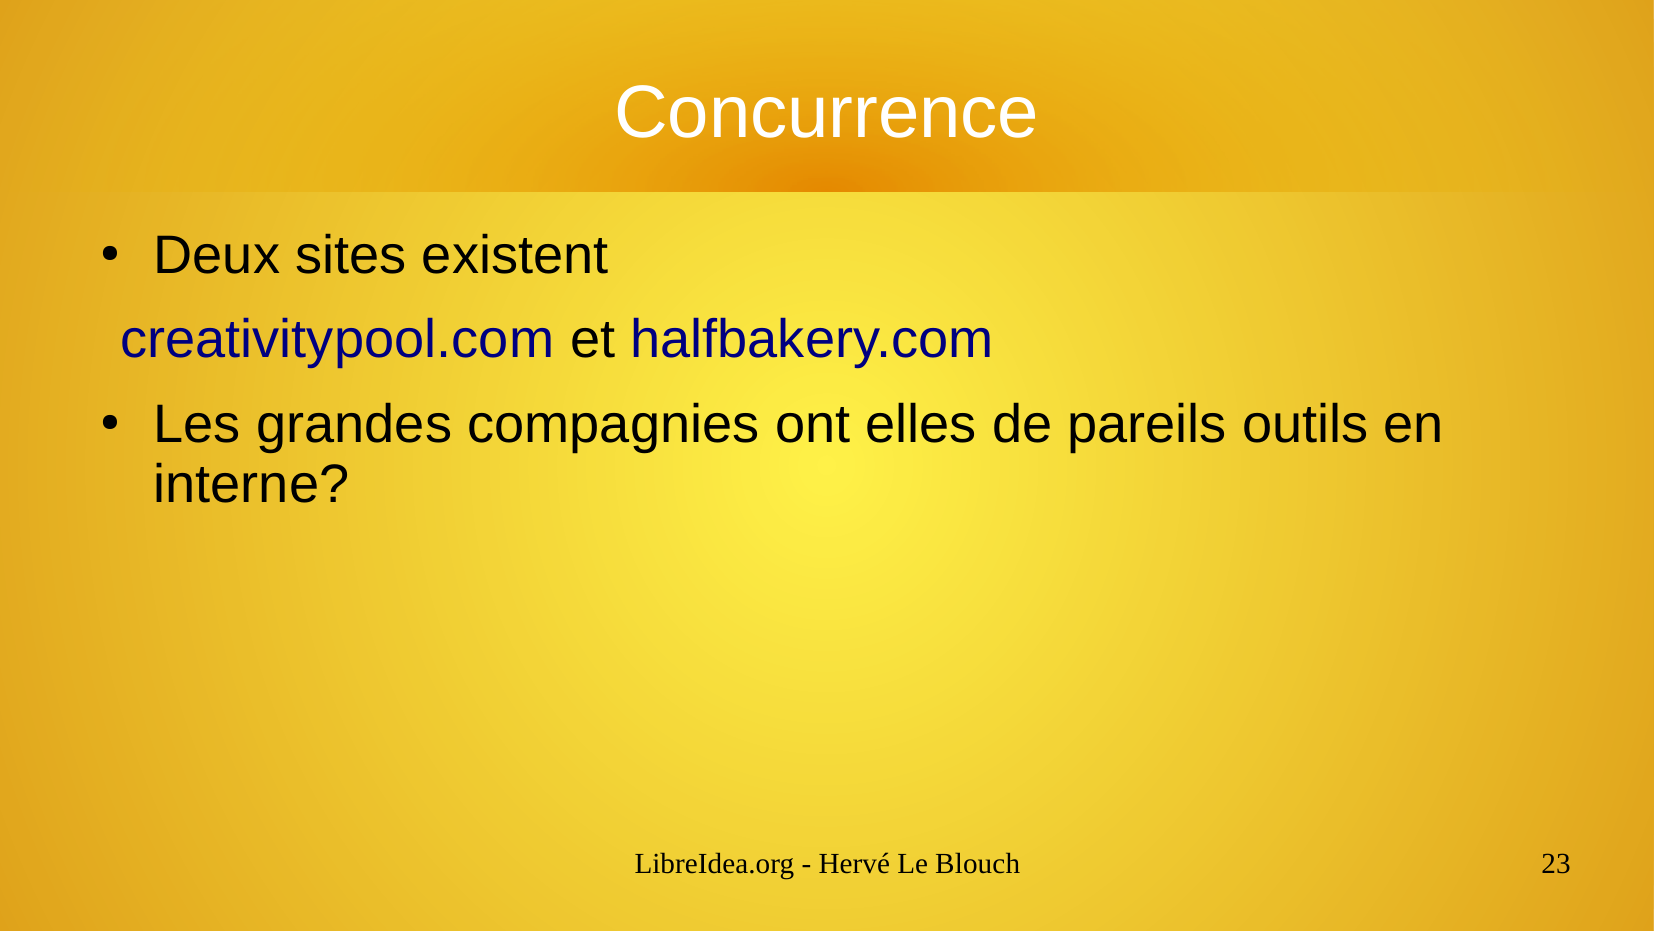

# Concurrence
Deux sites existent
creativitypool.com et halfbakery.com
Les grandes compagnies ont elles de pareils outils en interne?
LibreIdea.org - Hervé Le Blouch
23